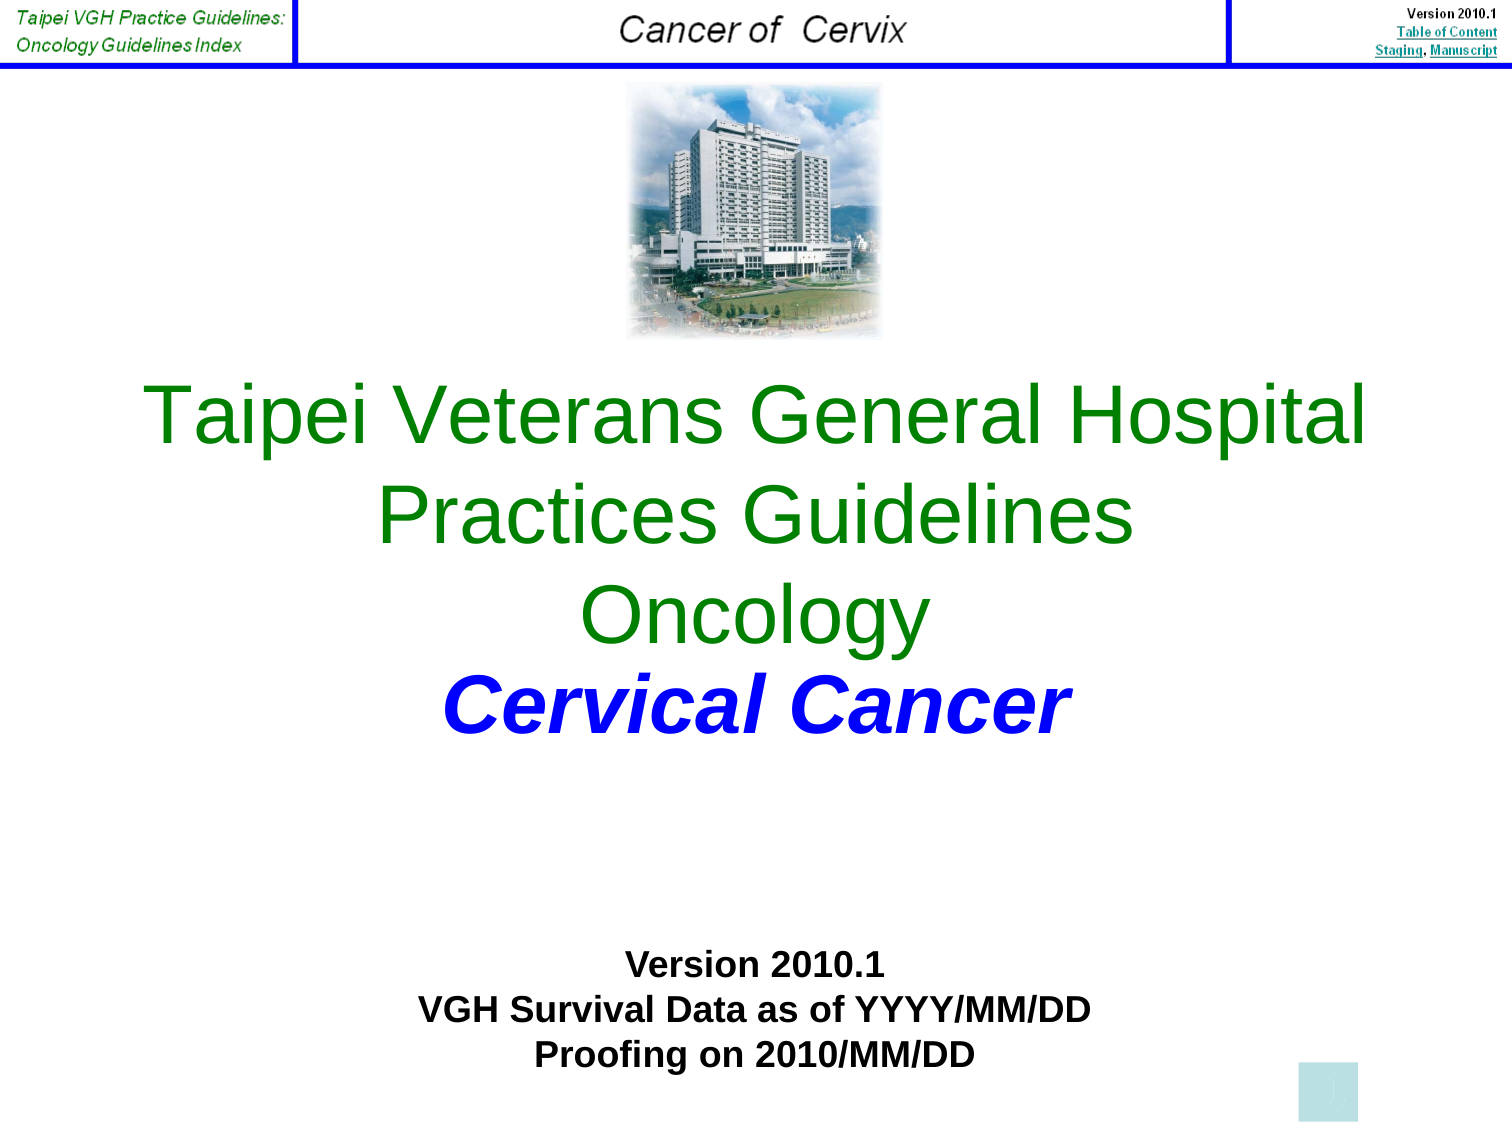

# Taipei Veterans General Hospital Practices Guidelines Oncology
Cervical Cancer
Version 2010.1
VGH Survival Data as of YYYY/MM/DD
Proofing on 2010/MM/DD